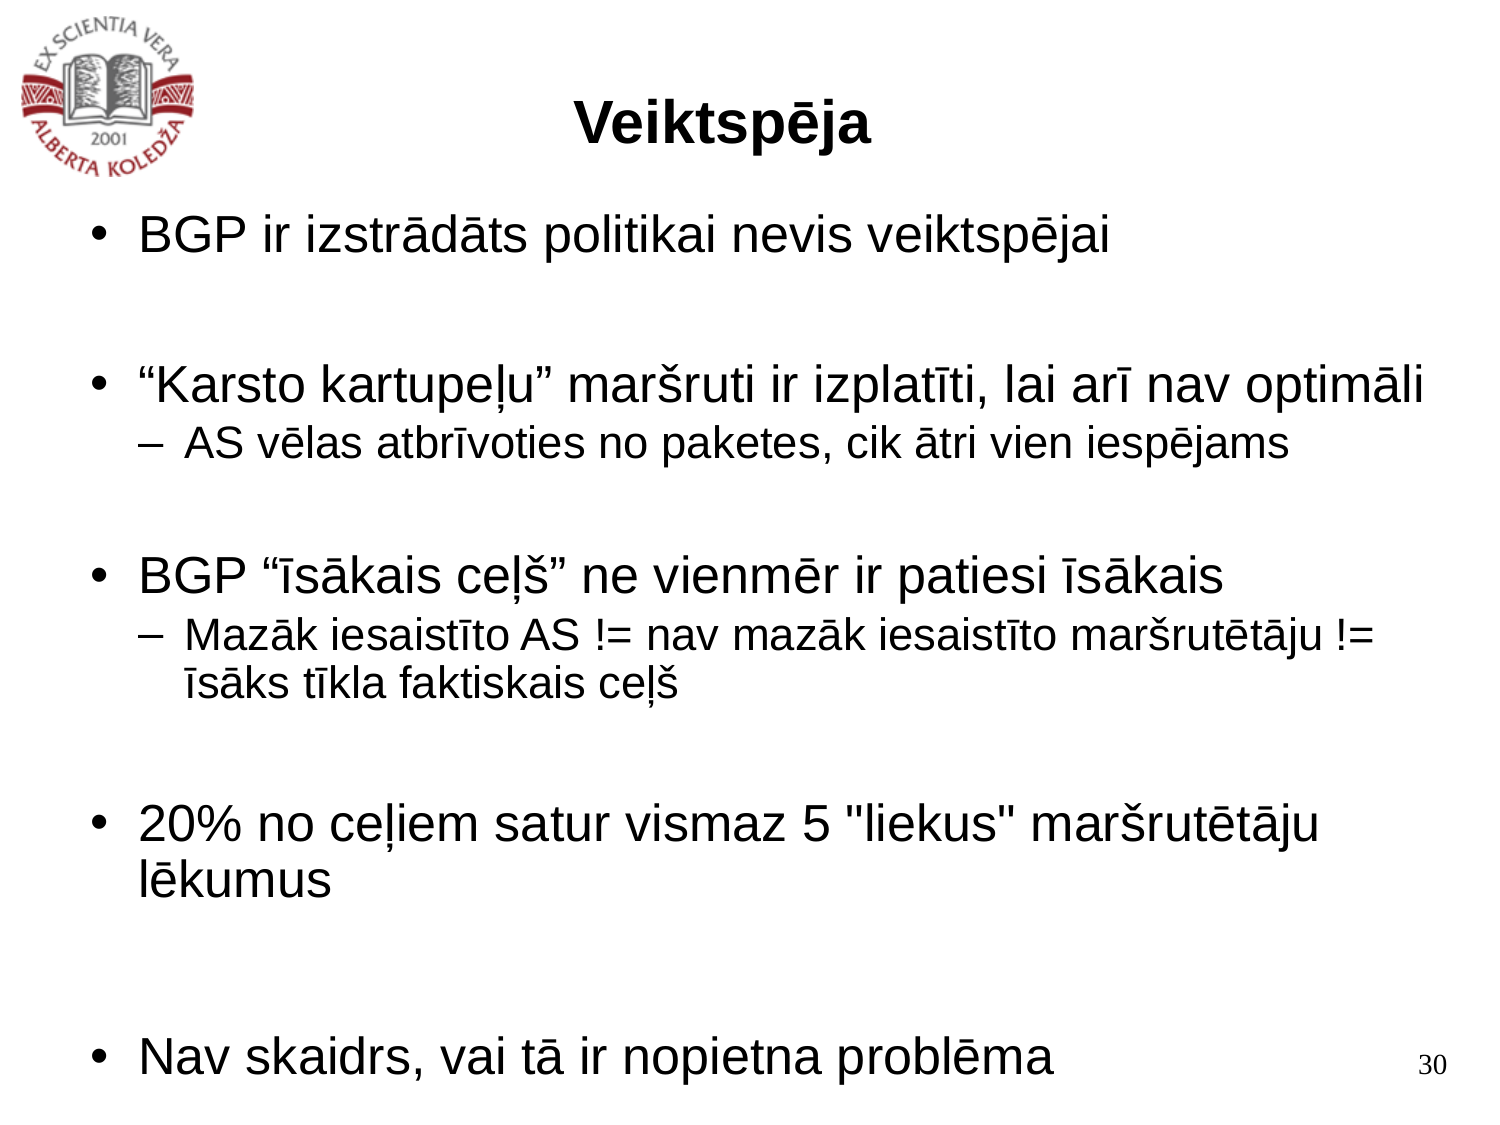

# Veiktspēja
BGP ir izstrādāts politikai nevis veiktspējai
“Karsto kartupeļu” maršruti ir izplatīti, lai arī nav optimāli
AS vēlas atbrīvoties no paketes, cik ātri vien iespējams
BGP “īsākais ceļš” ne vienmēr ir patiesi īsākais
Mazāk iesaistīto AS != nav mazāk iesaistīto maršrutētāju != īsāks tīkla faktiskais ceļš
20% no ceļiem satur vismaz 5 "liekus" maršrutētāju lēkumus
Nav skaidrs, vai tā ir nopietna problēma